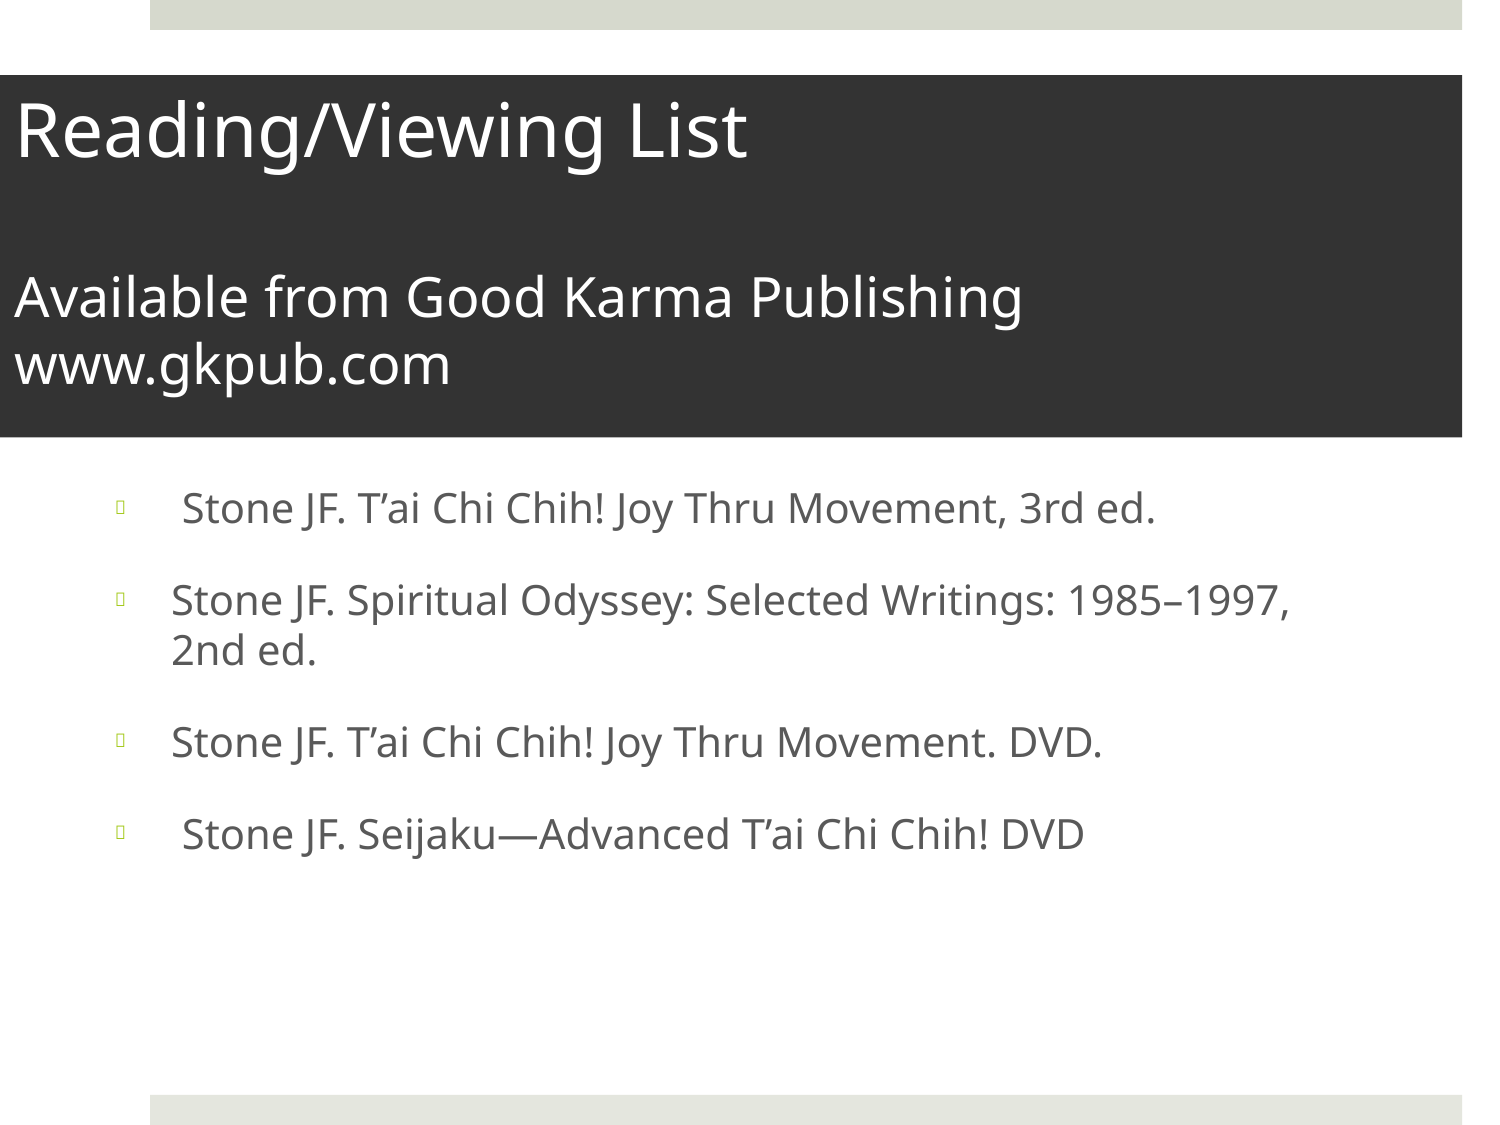

# Reading/Viewing List Available from Good Karma Publishing www.gkpub.com
 Stone JF. T’ai Chi Chih! Joy Thru Movement, 3rd ed.
Stone JF. Spiritual Odyssey: Selected Writings: 1985–1997, 2nd ed.
Stone JF. T’ai Chi Chih! Joy Thru Movement. DVD.
 Stone JF. Seijaku—Advanced T’ai Chi Chih! DVD